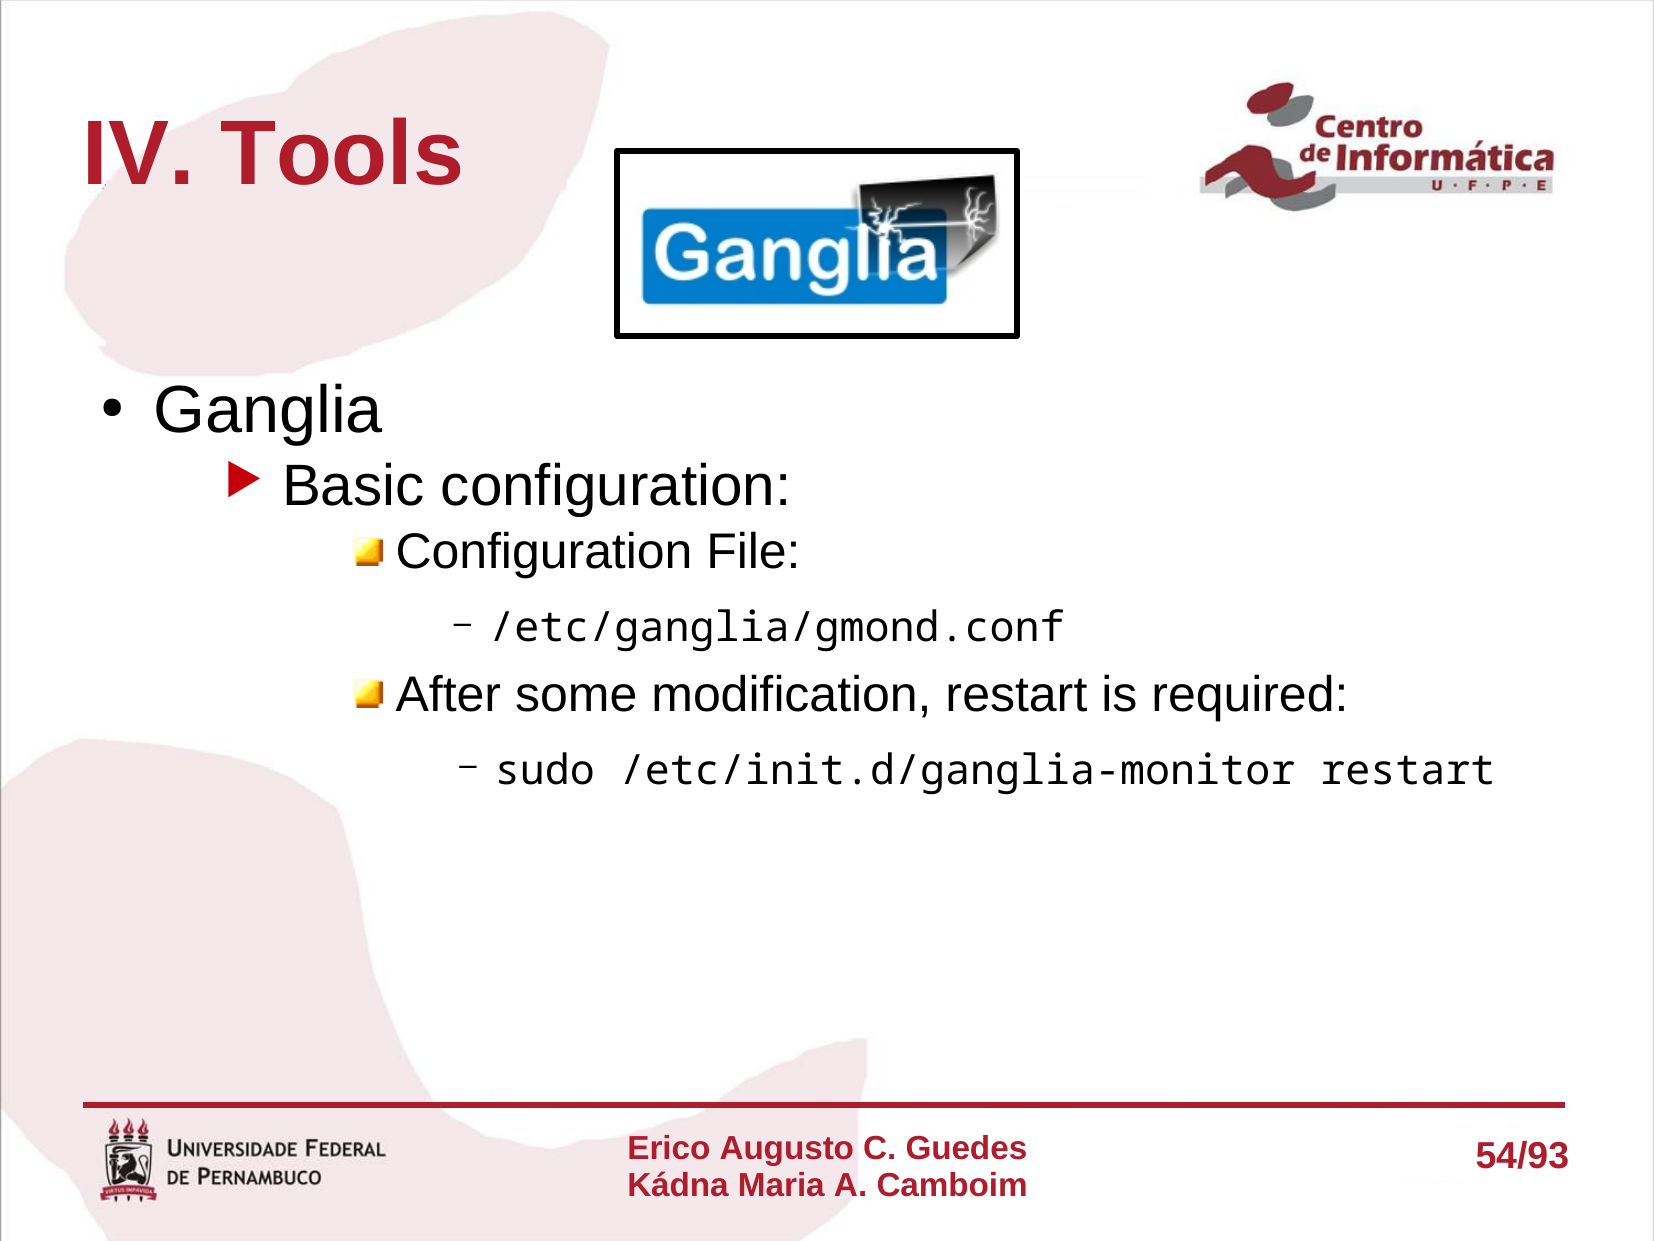

# IV. Tools
Ganglia
 Basic configuration:
Configuration File:
/etc/ganglia/gmond.conf
After some modification, restart is required:
sudo /etc/init.d/ganglia-monitor restart